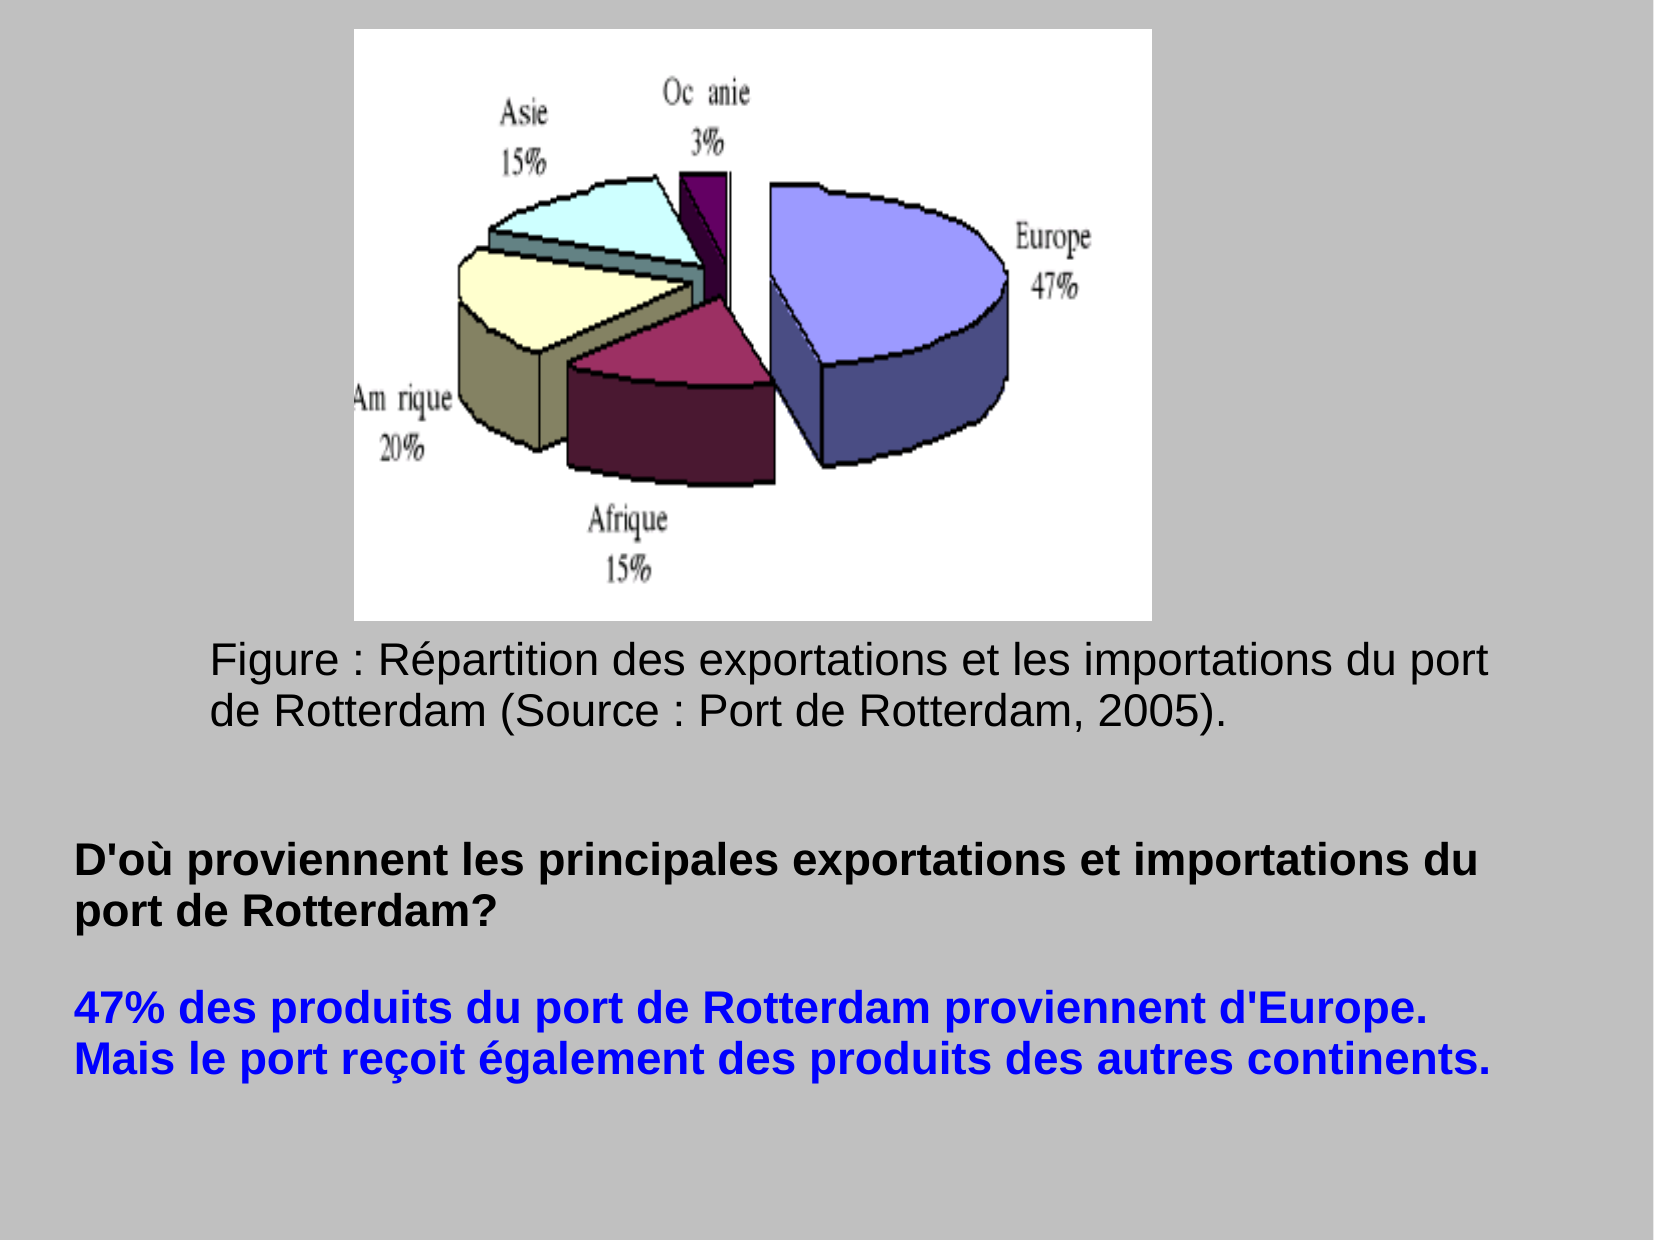

Figure : Répartition des exportations et les importations du port de Rotterdam (Source : Port de Rotterdam, 2005).
D'où proviennent les principales exportations et importations du port de Rotterdam?
47% des produits du port de Rotterdam proviennent d'Europe. Mais le port reçoit également des produits des autres continents.